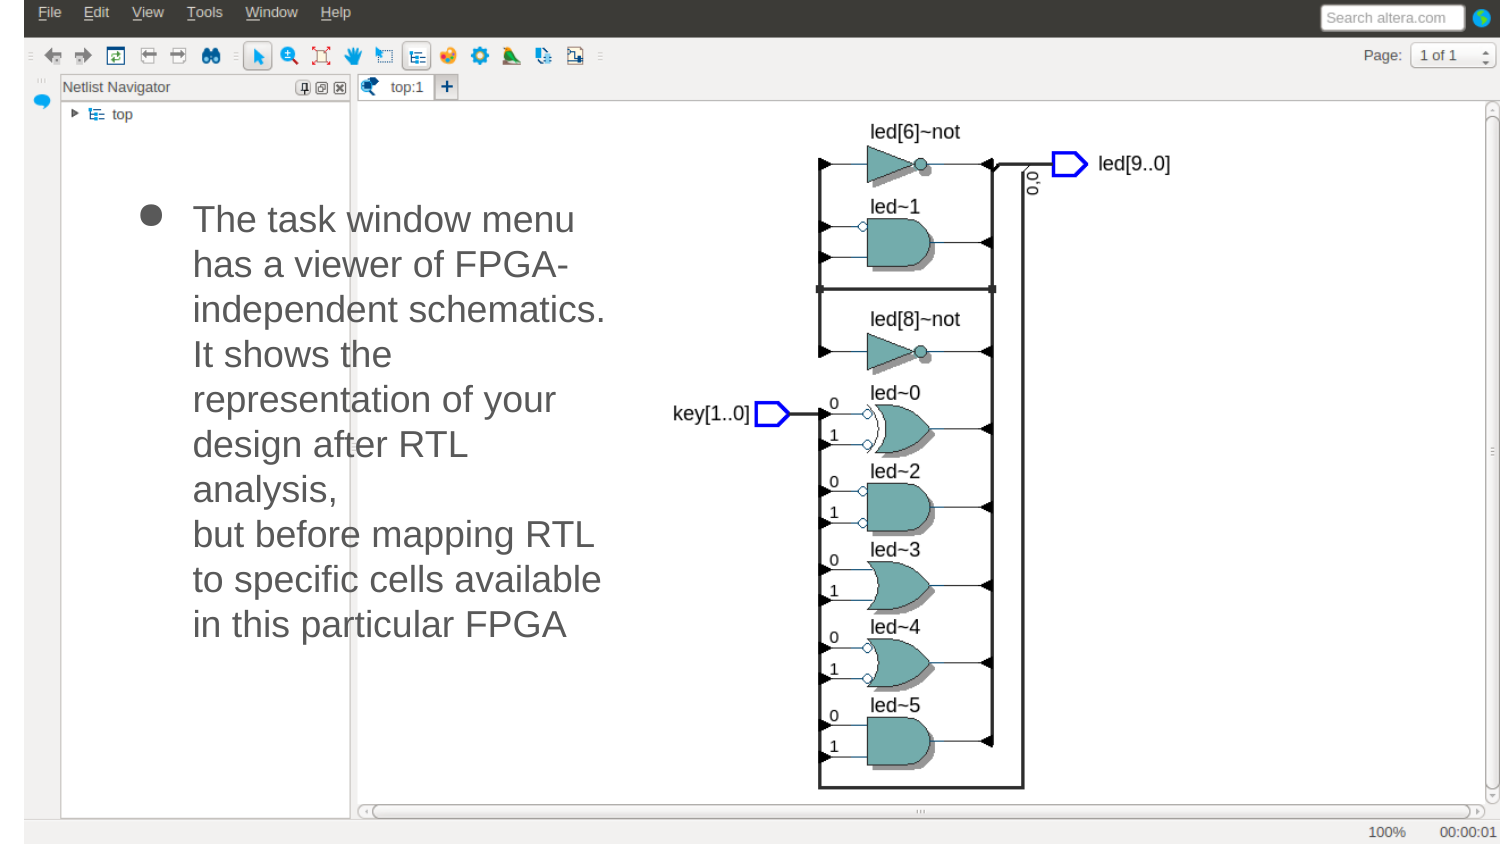

# The task window menu has a viewer of FPGA-independent schematics. It shows the representation of your design after RTL analysis, but before mapping RTL to specific cells available in this particular FPGA